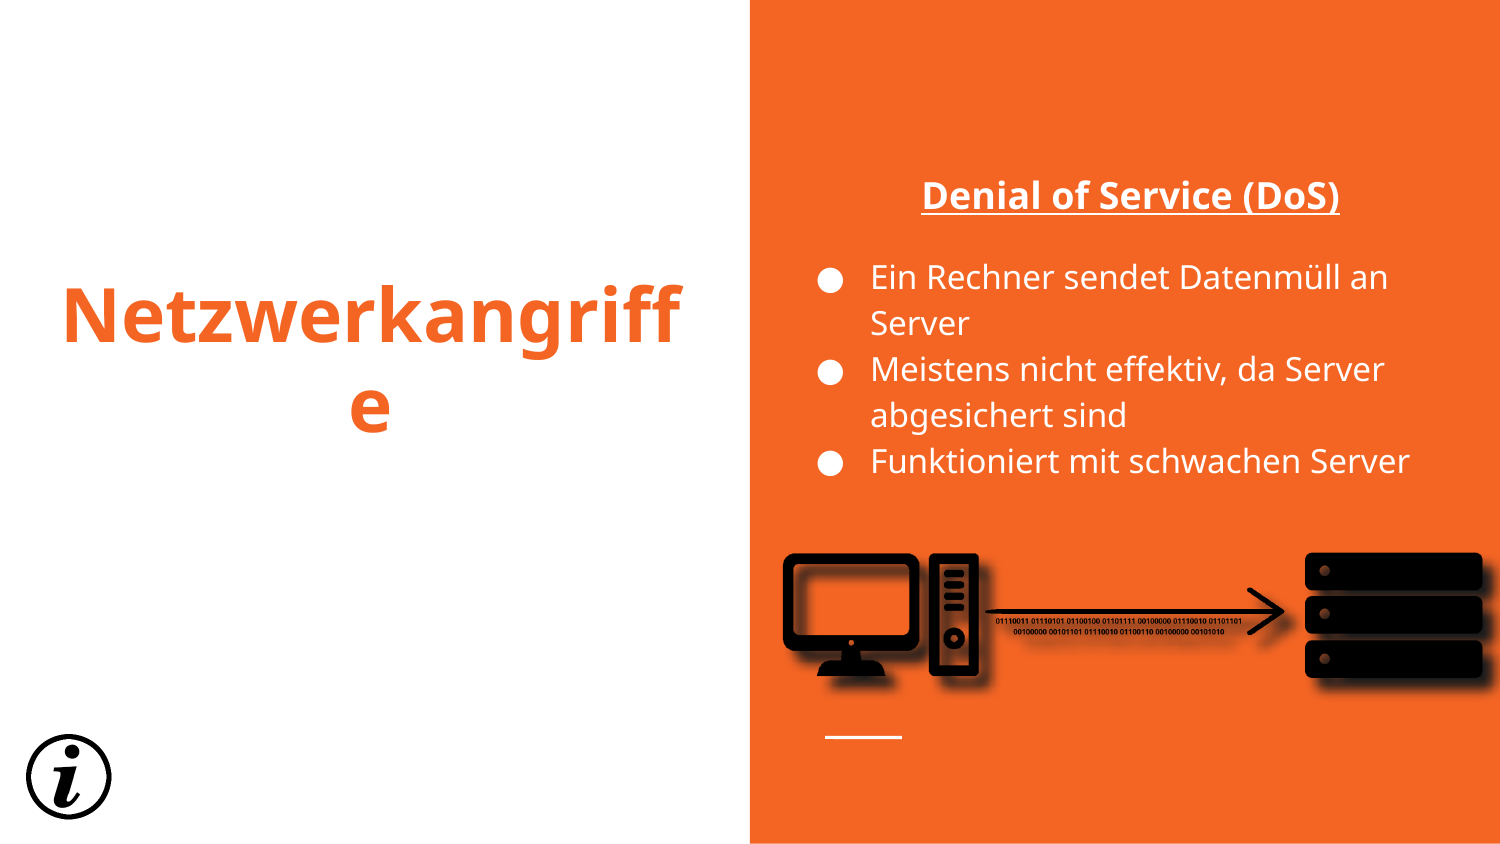

Denial of Service (DoS)
Ein Rechner sendet Datenmüll an Server
Meistens nicht effektiv, da Server abgesichert sind
Funktioniert mit schwachen Server
# Netzwerkangriffe